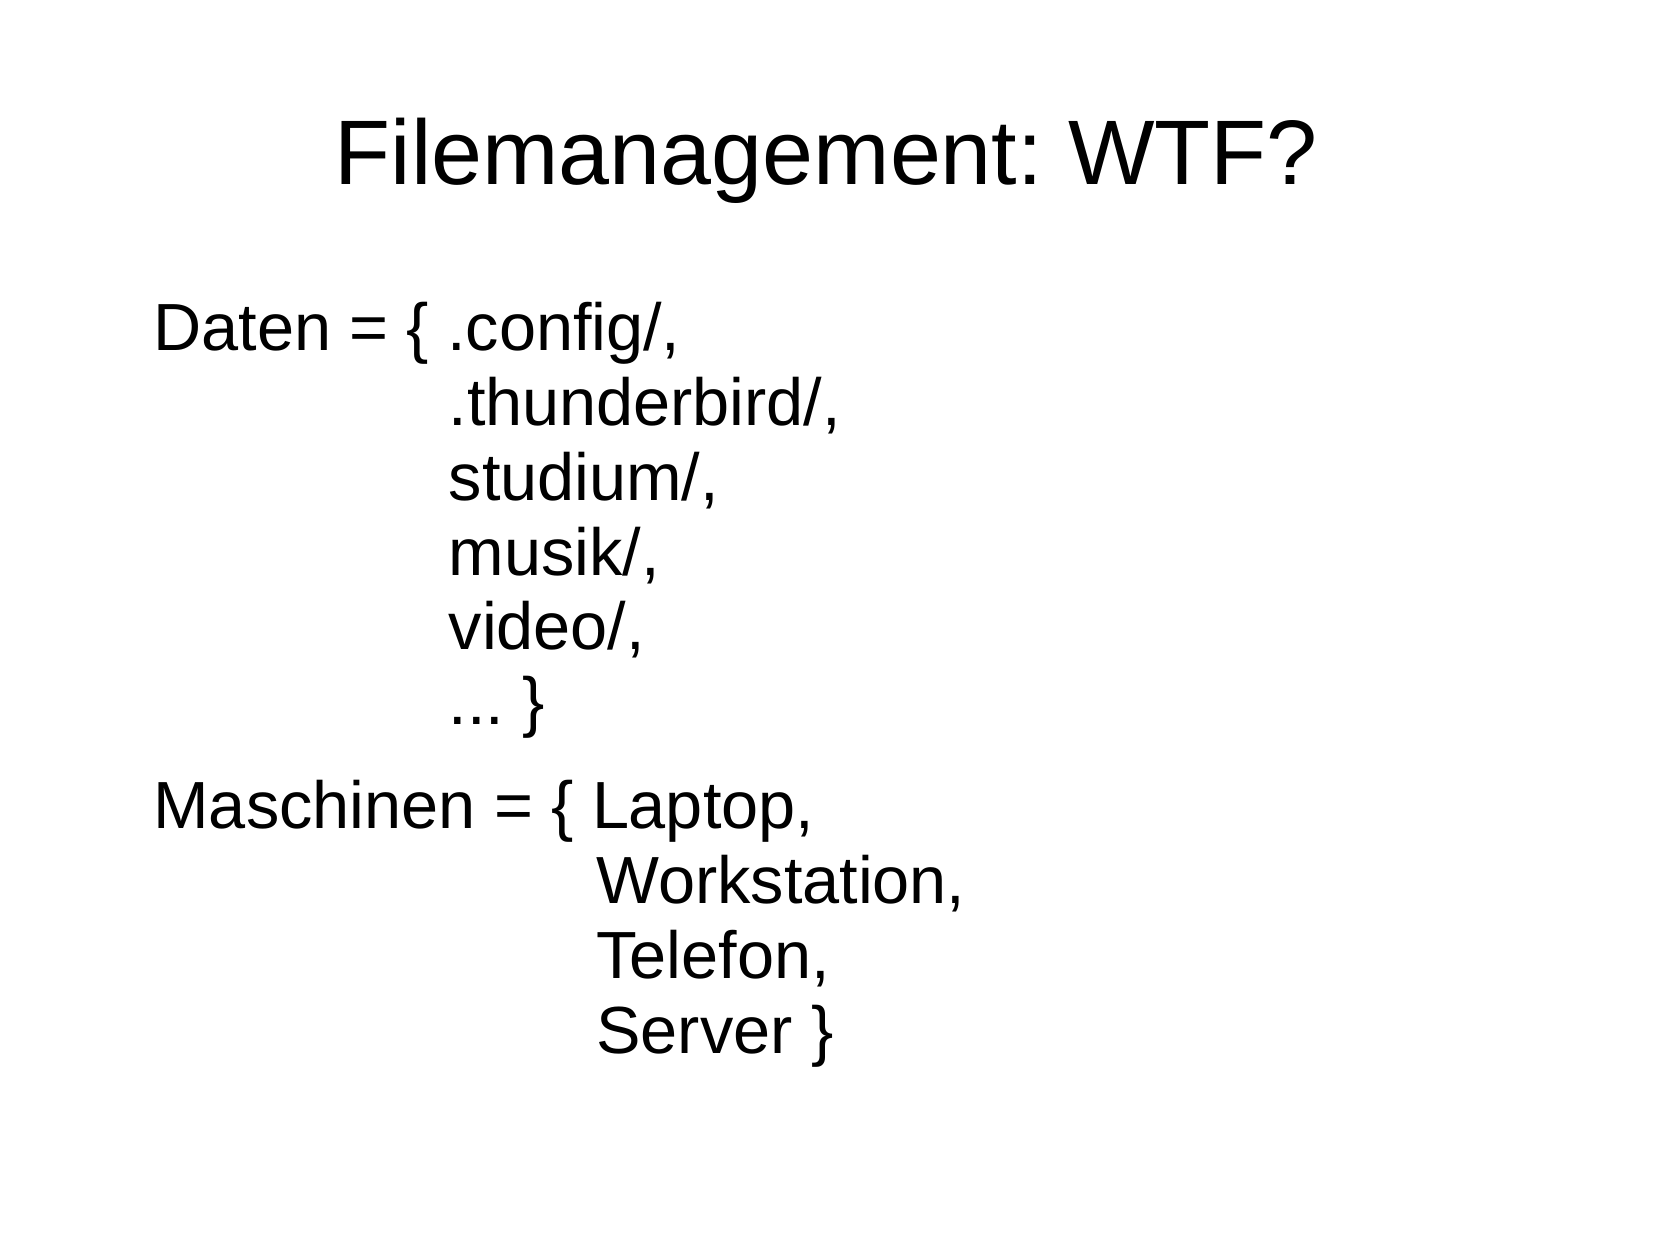

# Filemanagement: WTF?
Daten = { .config/,
				.thunderbird/,
				studium/,
				musik/,
				video/,
				... }
Maschinen = { Laptop,
						Workstation,
						Telefon,
						Server }